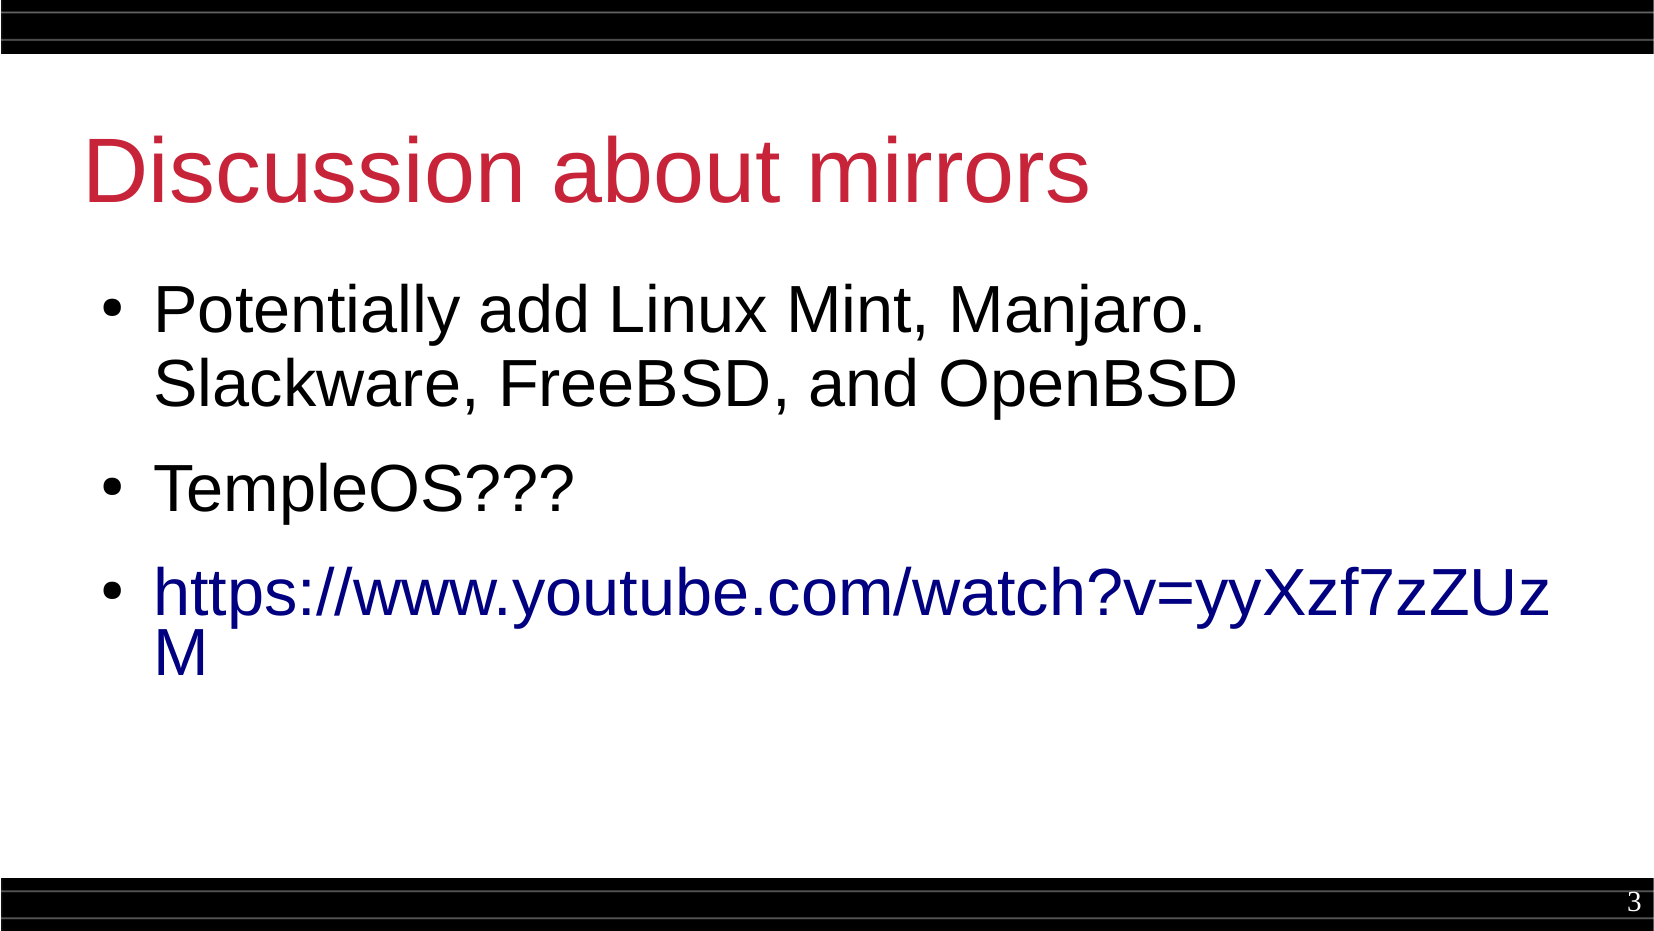

# Discussion about mirrors
Potentially add Linux Mint, Manjaro. Slackware, FreeBSD, and OpenBSD
TempleOS???
https://www.youtube.com/watch?v=yyXzf7zZUzM